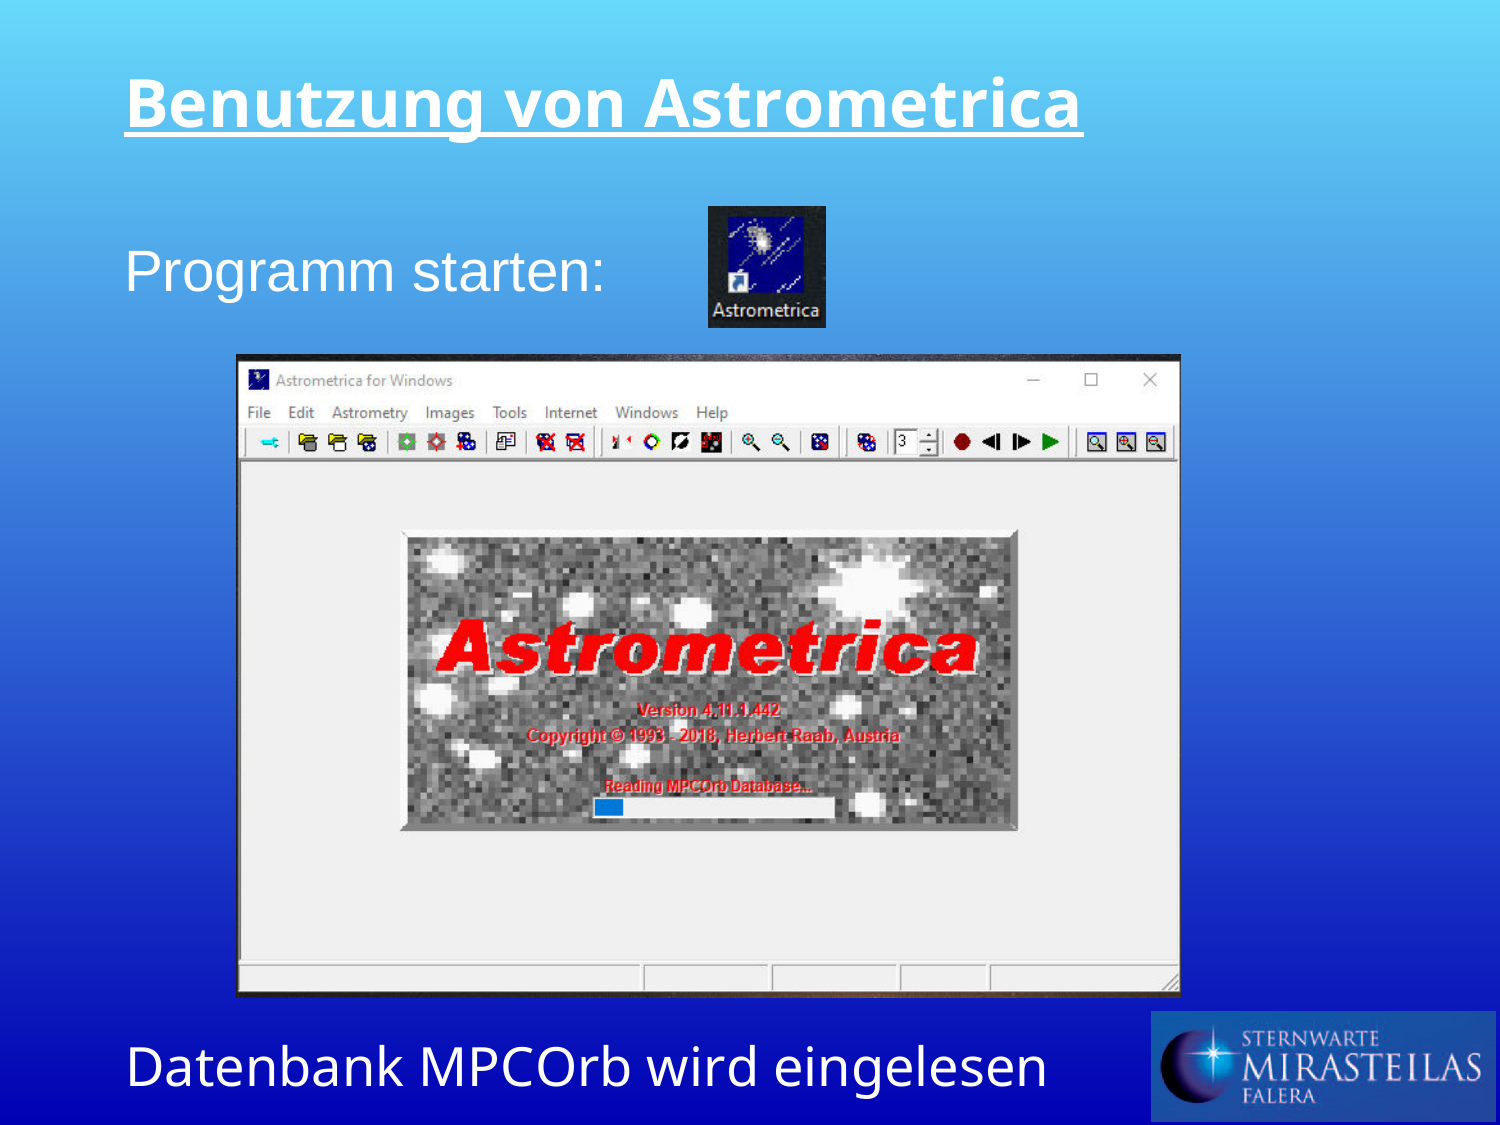

Benutzung von Astrometrica
Programm starten:
Datenbank MPCOrb wird eingelesen